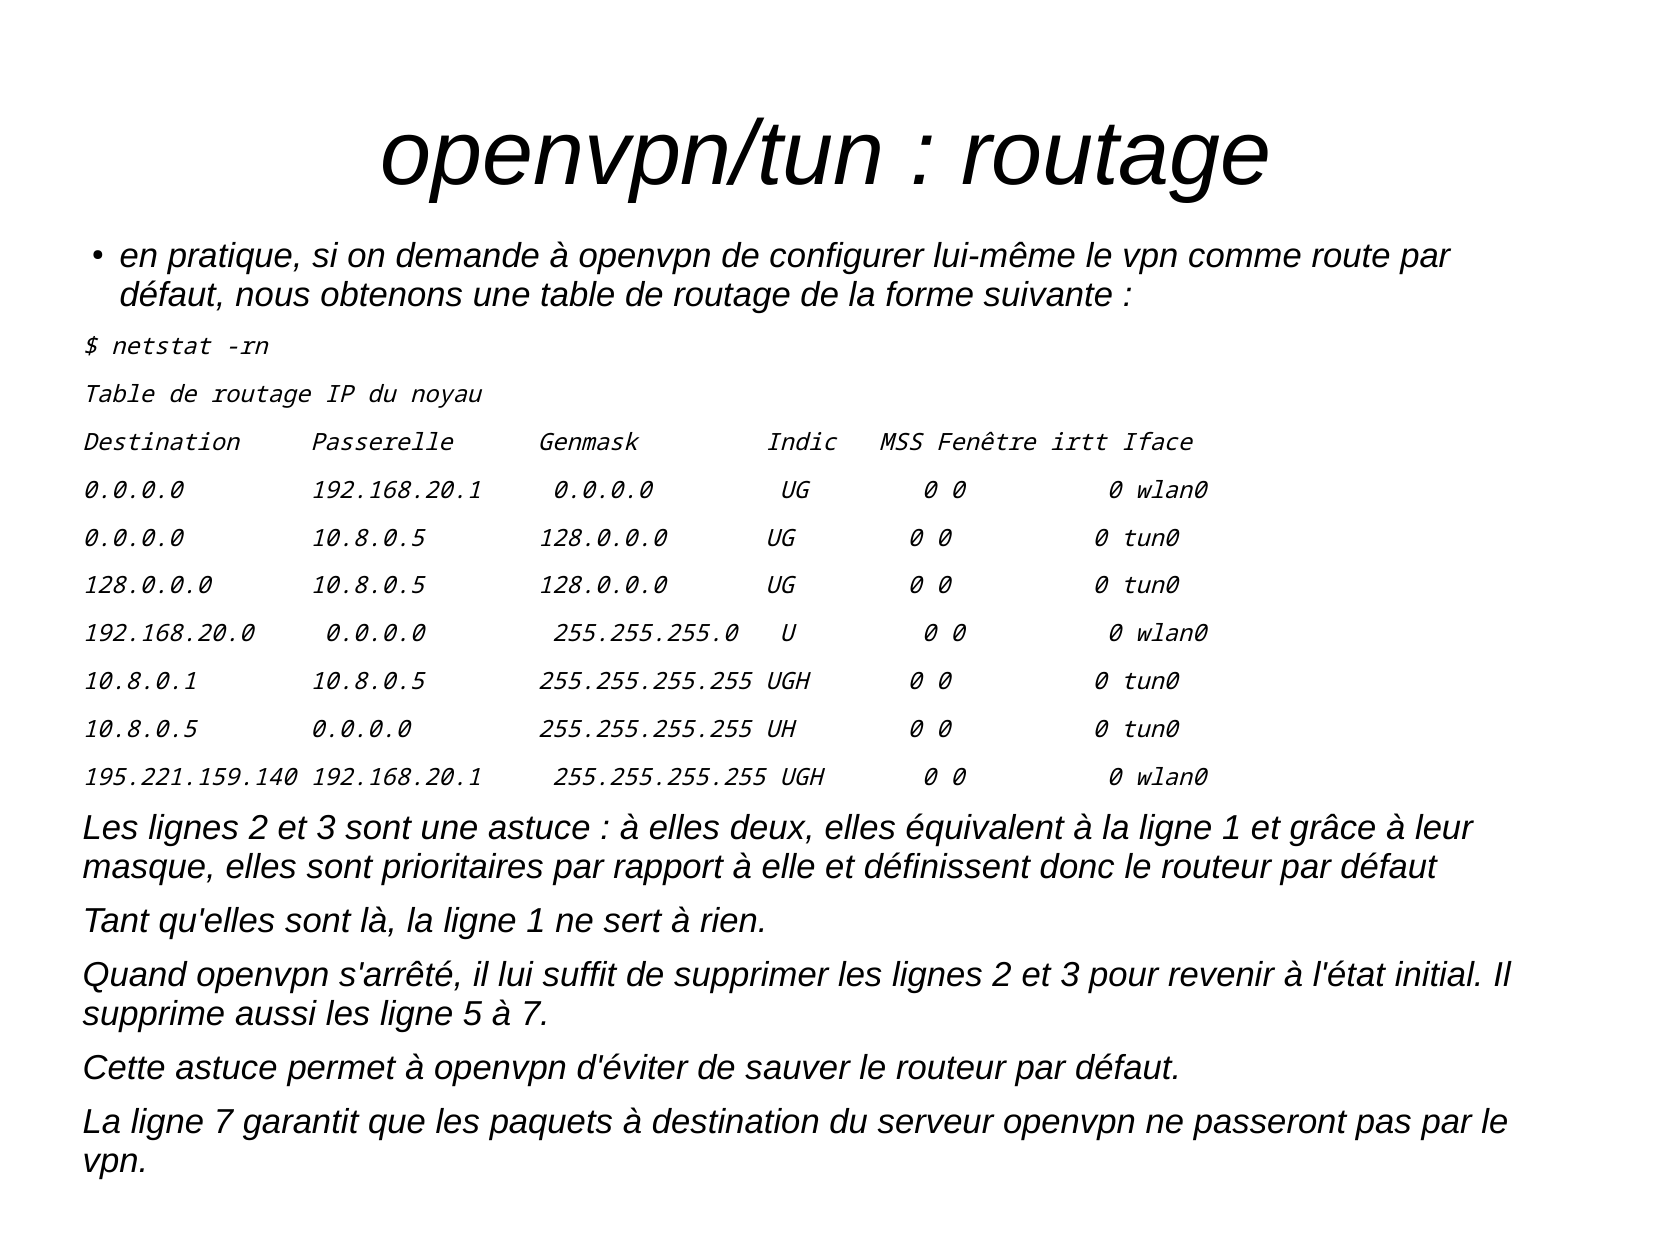

# openvpn/tun : routage
en pratique, si on demande à openvpn de configurer lui-même le vpn comme route par défaut, nous obtenons une table de routage de la forme suivante :
$ netstat -rn
Table de routage IP du noyau
Destination Passerelle Genmask Indic MSS Fenêtre irtt Iface
0.0.0.0 192.168.20.1 0.0.0.0 UG 0 0 0 wlan0
0.0.0.0 10.8.0.5 128.0.0.0 UG 0 0 0 tun0
128.0.0.0 10.8.0.5 128.0.0.0 UG 0 0 0 tun0
192.168.20.0 0.0.0.0 255.255.255.0 U 0 0 0 wlan0
10.8.0.1 10.8.0.5 255.255.255.255 UGH 0 0 0 tun0
10.8.0.5 0.0.0.0 255.255.255.255 UH 0 0 0 tun0
195.221.159.140 192.168.20.1 255.255.255.255 UGH 0 0 0 wlan0
Les lignes 2 et 3 sont une astuce : à elles deux, elles équivalent à la ligne 1 et grâce à leur masque, elles sont prioritaires par rapport à elle et définissent donc le routeur par défaut
Tant qu'elles sont là, la ligne 1 ne sert à rien.
Quand openvpn s'arrêté, il lui suffit de supprimer les lignes 2 et 3 pour revenir à l'état initial. Il supprime aussi les ligne 5 à 7.
Cette astuce permet à openvpn d'éviter de sauver le routeur par défaut.
La ligne 7 garantit que les paquets à destination du serveur openvpn ne passeront pas par le vpn.